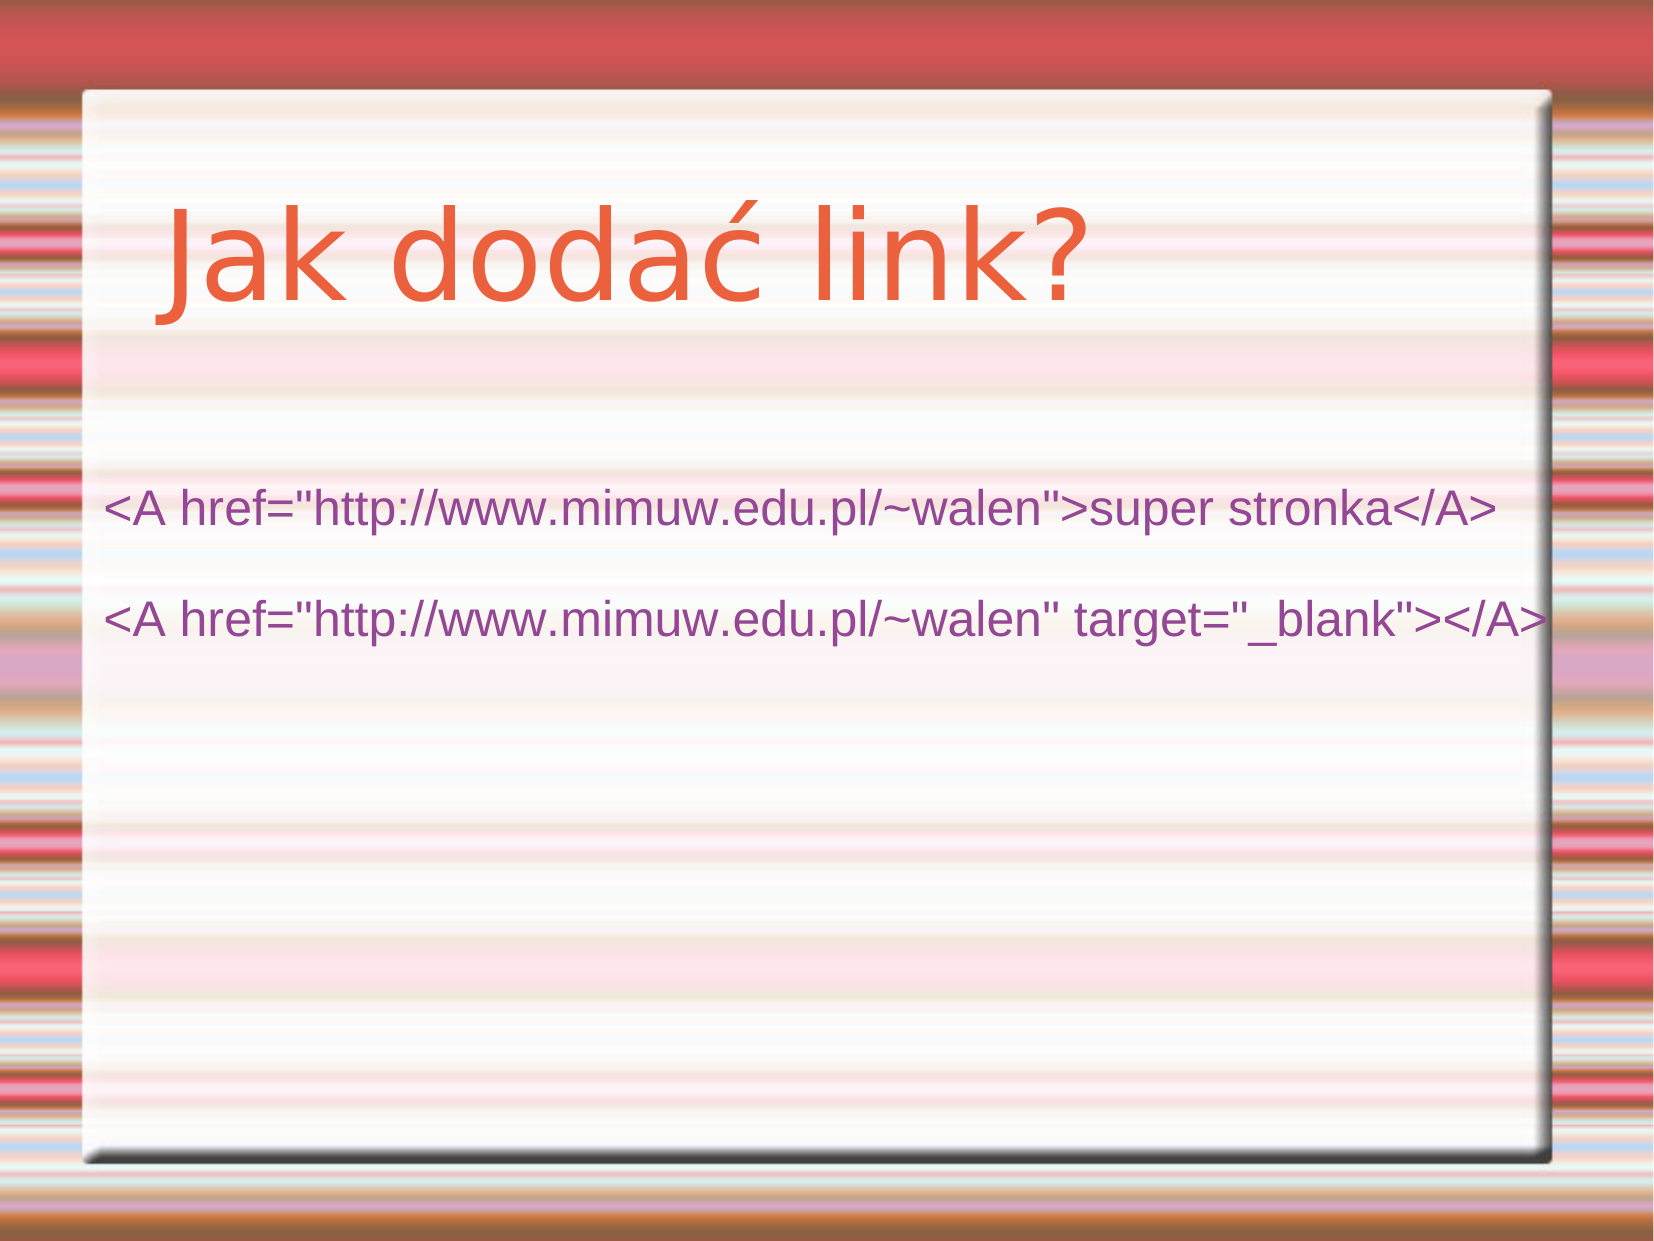

Jak dodać link?
<A href="http://www.mimuw.edu.pl/~walen">super stronka</A>
<A href="http://www.mimuw.edu.pl/~walen" target="_blank"></A>